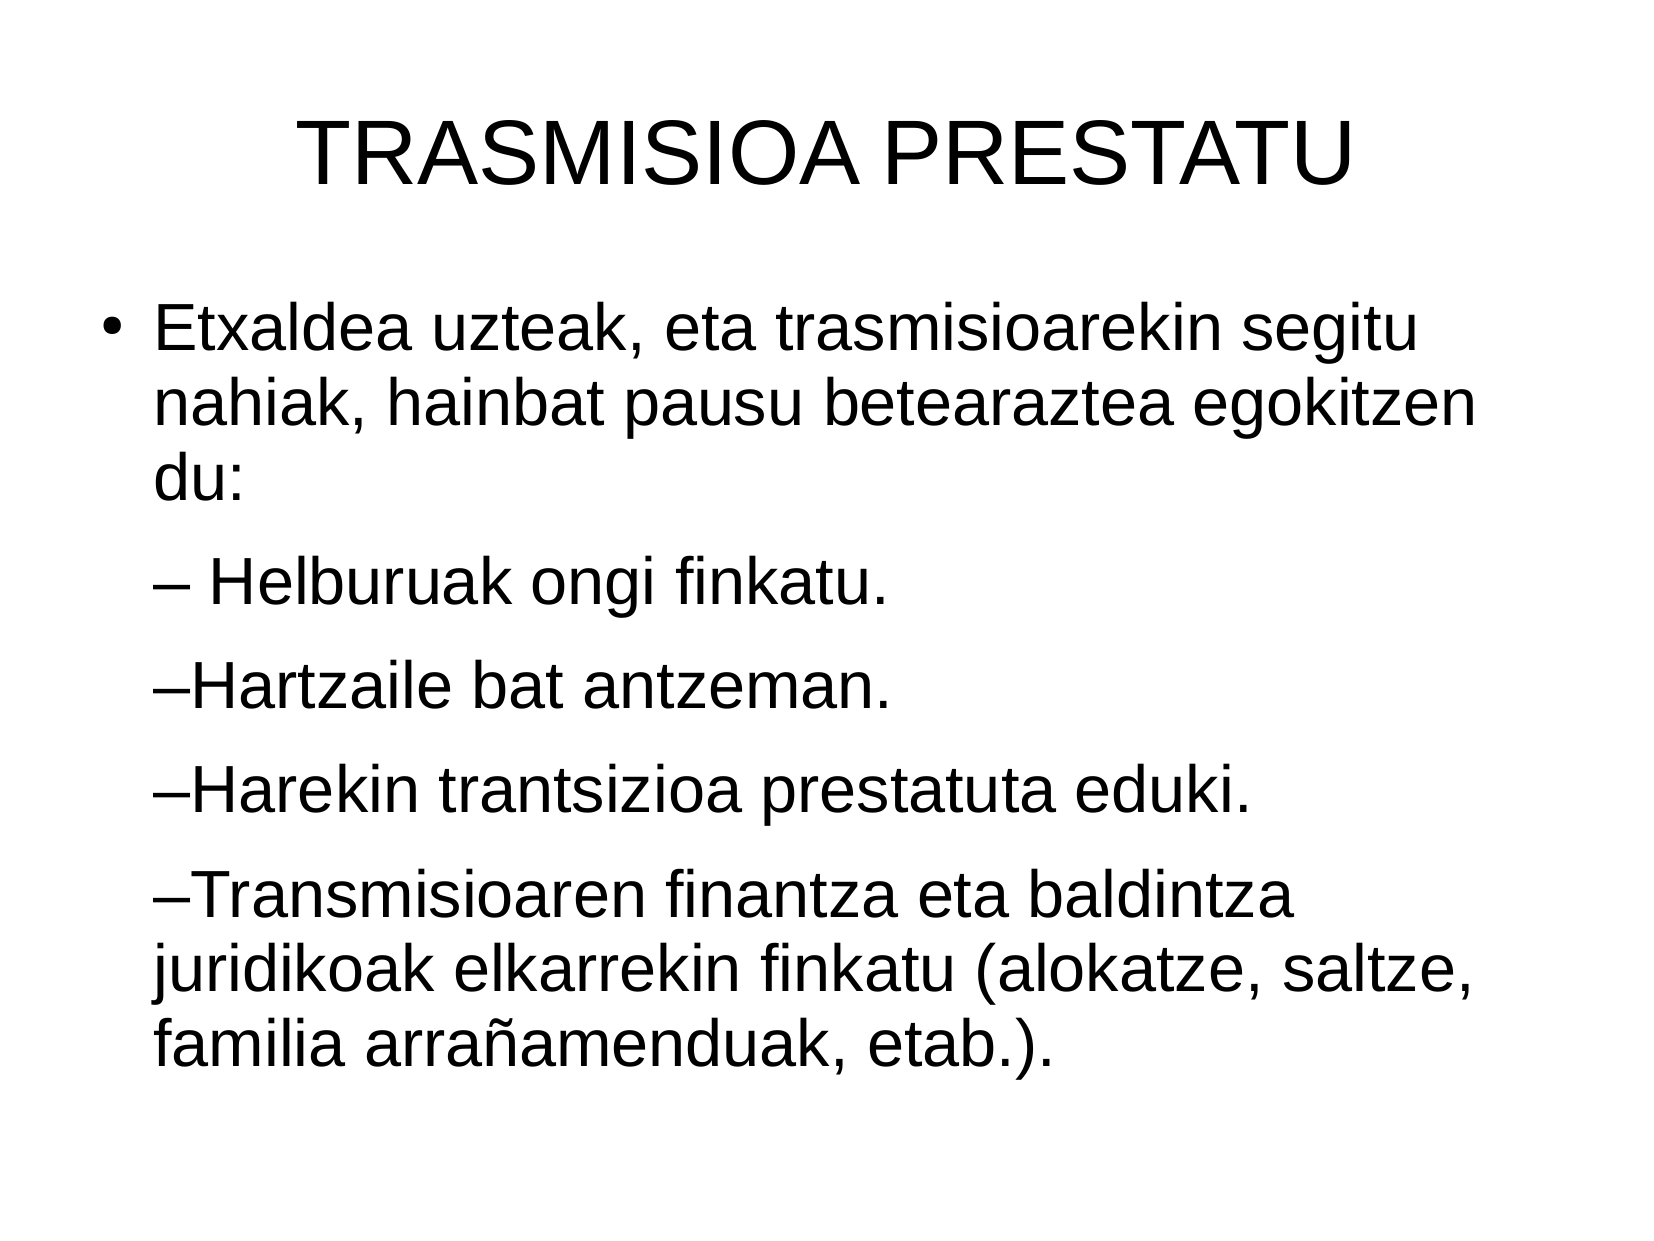

# TRASMISIOA PRESTATU
Etxaldea uzteak, eta trasmisioarekin segitu nahiak, hainbat pausu betearaztea egokitzen du:
– Helburuak ongi finkatu.
–Hartzaile bat antzeman.
–Harekin trantsizioa prestatuta eduki.
–Transmisioaren finantza eta baldintza juridikoak elkarrekin finkatu (alokatze, saltze, familia arrañamenduak, etab.).